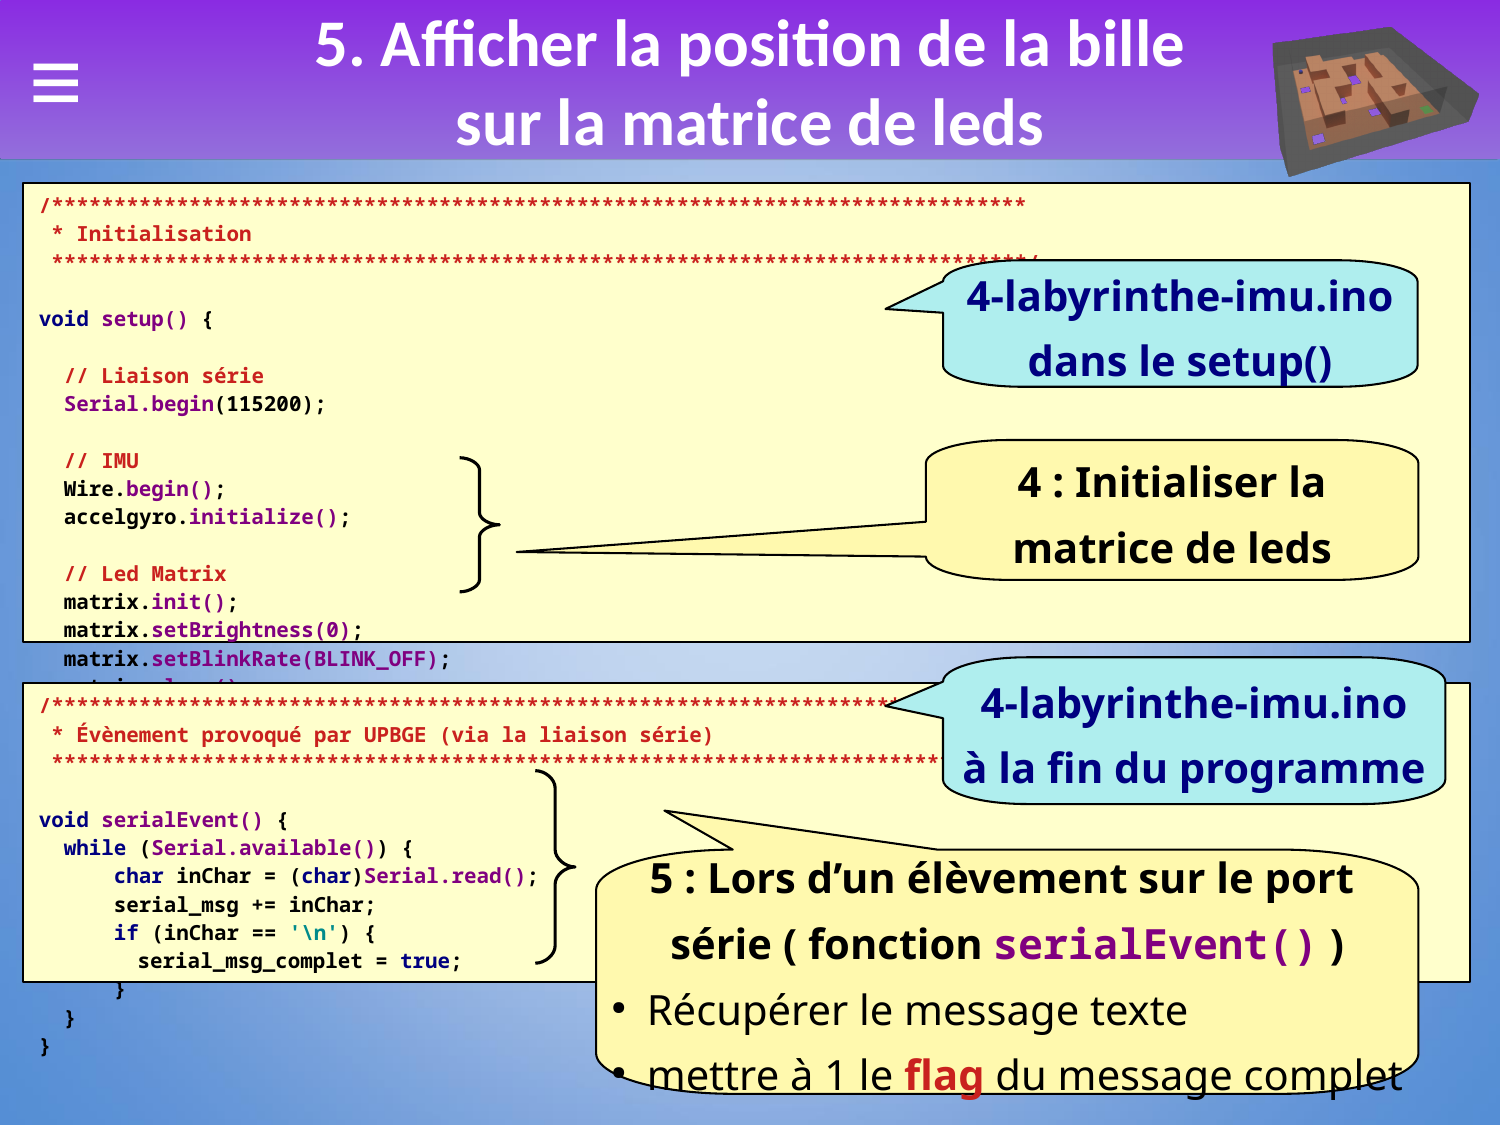

5. Afficher la position de la bille
sur la matrice de leds
≡
/******************************************************************************
 * Initialisation
 ******************************************************************************/
void setup() {
 // Liaison série
 Serial.begin(115200);
 // IMU
 Wire.begin();
 accelgyro.initialize();
 // Led Matrix
 matrix.init();
 matrix.setBrightness(0);
 matrix.setBlinkRate(BLINK_OFF);
 matrix.clear();
 matrix.display();
 }
4-labyrinthe-imu.ino
dans le setup()
4 : Initialiser la
matrice de leds
4-labyrinthe-imu.ino
à la fin du programme
/******************************************************************************
 * Évènement provoqué par UPBGE (via la liaison série)
 ******************************************************************************/
void serialEvent() {
 while (Serial.available()) {
 char inChar = (char)Serial.read();
 serial_msg += inChar;
 if (inChar == '\n') {
	 serial_msg_complet = true;
 }
 }
}
4-labyrinthe-imu.ino
dans le setup()
5 : Lors d’un élèvement sur le port
série ( fonction serialEvent() )
Récupérer le message texte
mettre à 1 le flag du message complet